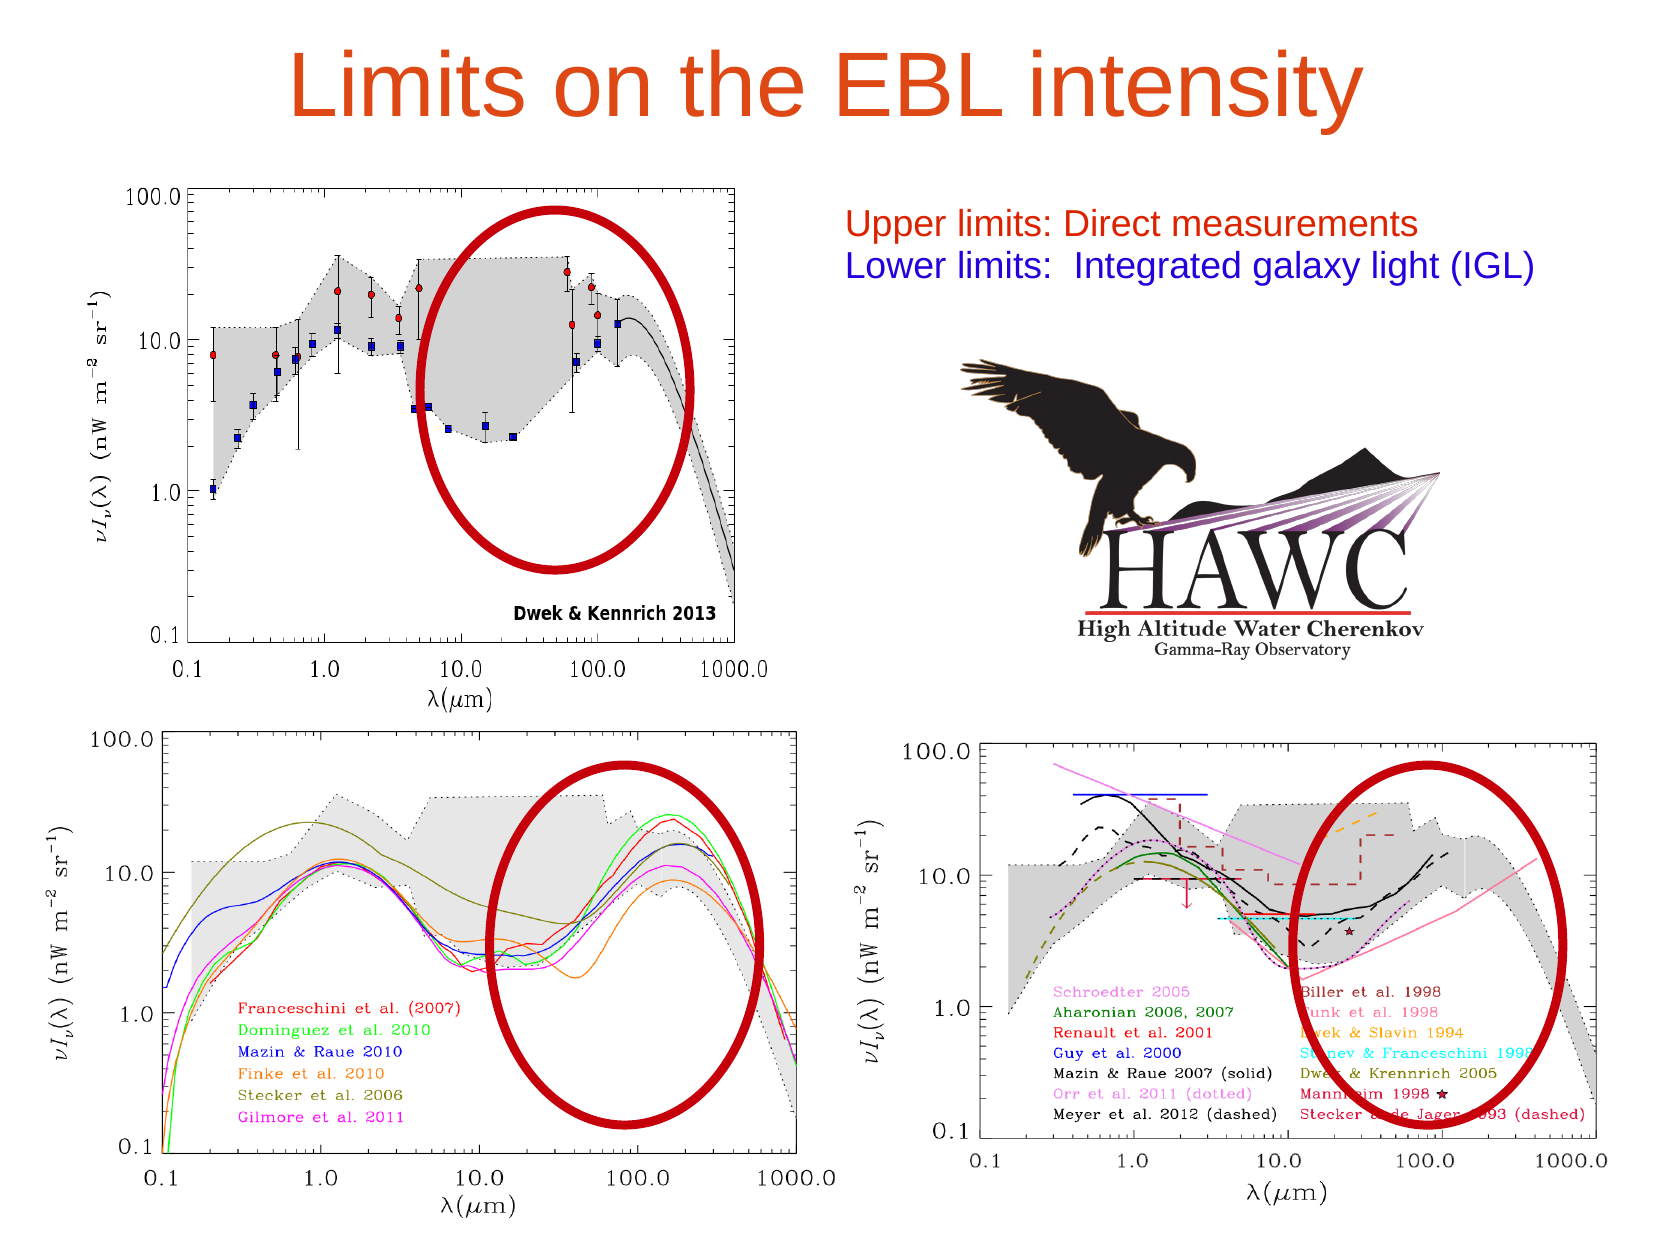

# Limits on the EBL intensity
Upper limits: Direct measurements
Lower limits: Integrated galaxy light (IGL)
4